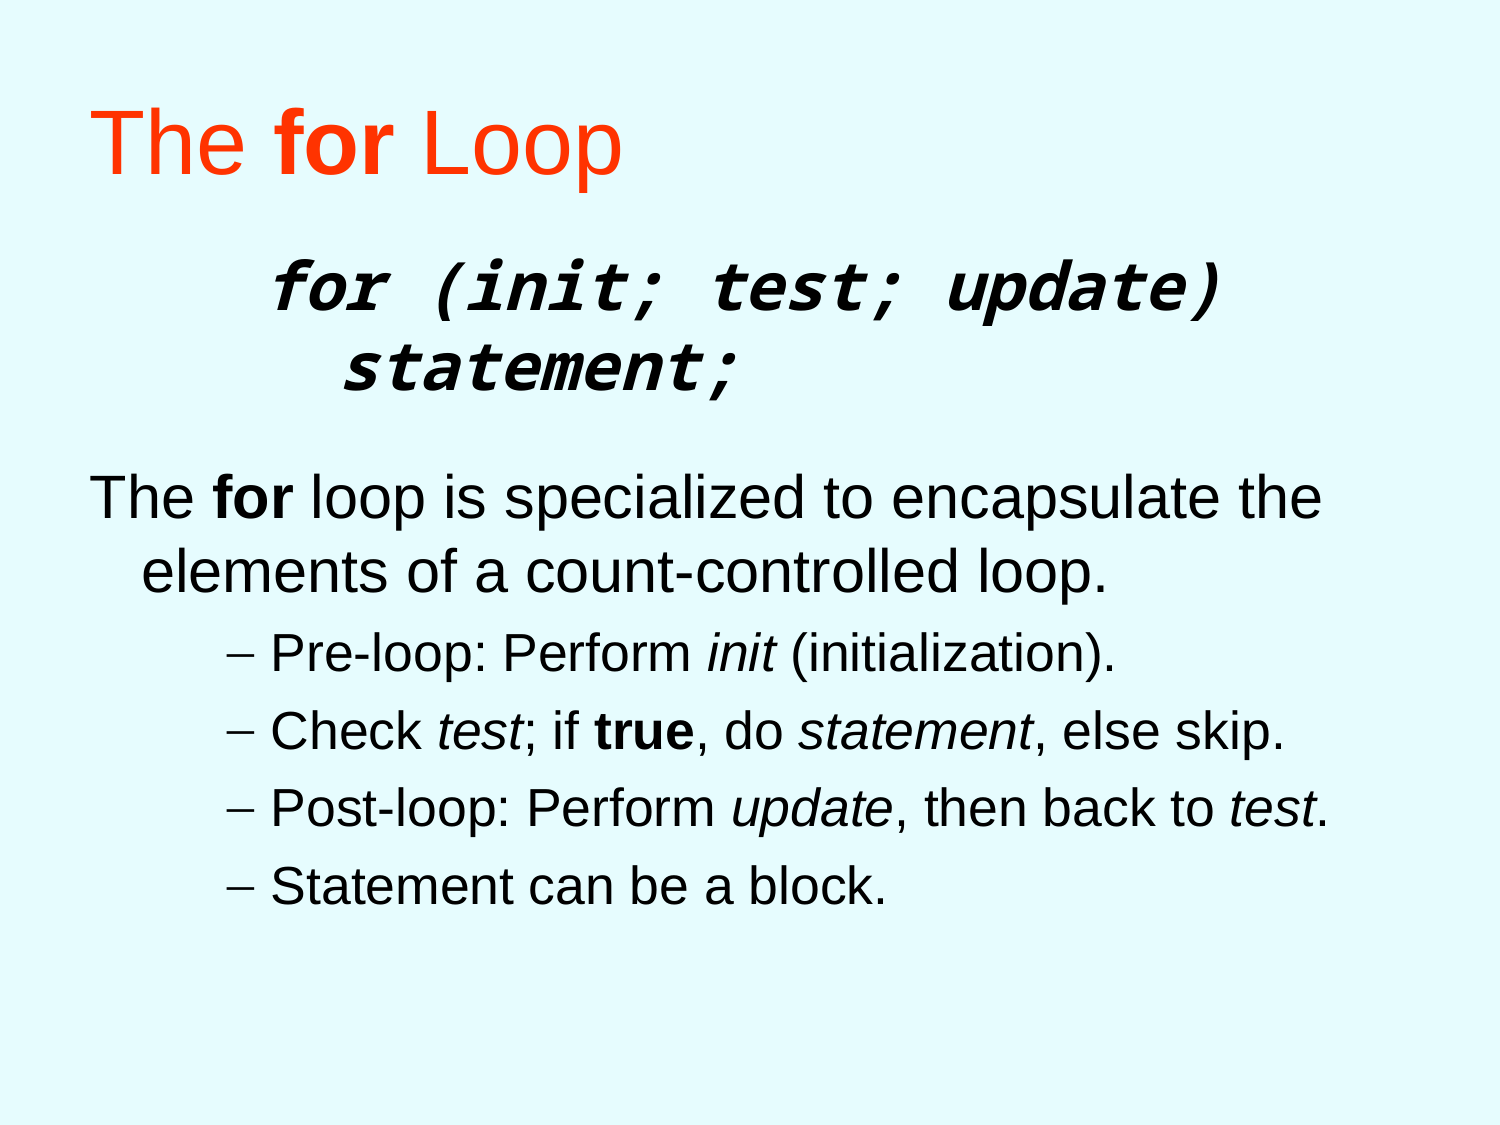

# The for Loop
for (init; test; update)
	statement;
The for loop is specialized to encapsulate the elements of a count-controlled loop.
Pre-loop: Perform init (initialization).
Check test; if true, do statement, else skip.
Post-loop: Perform update, then back to test.
Statement can be a block.